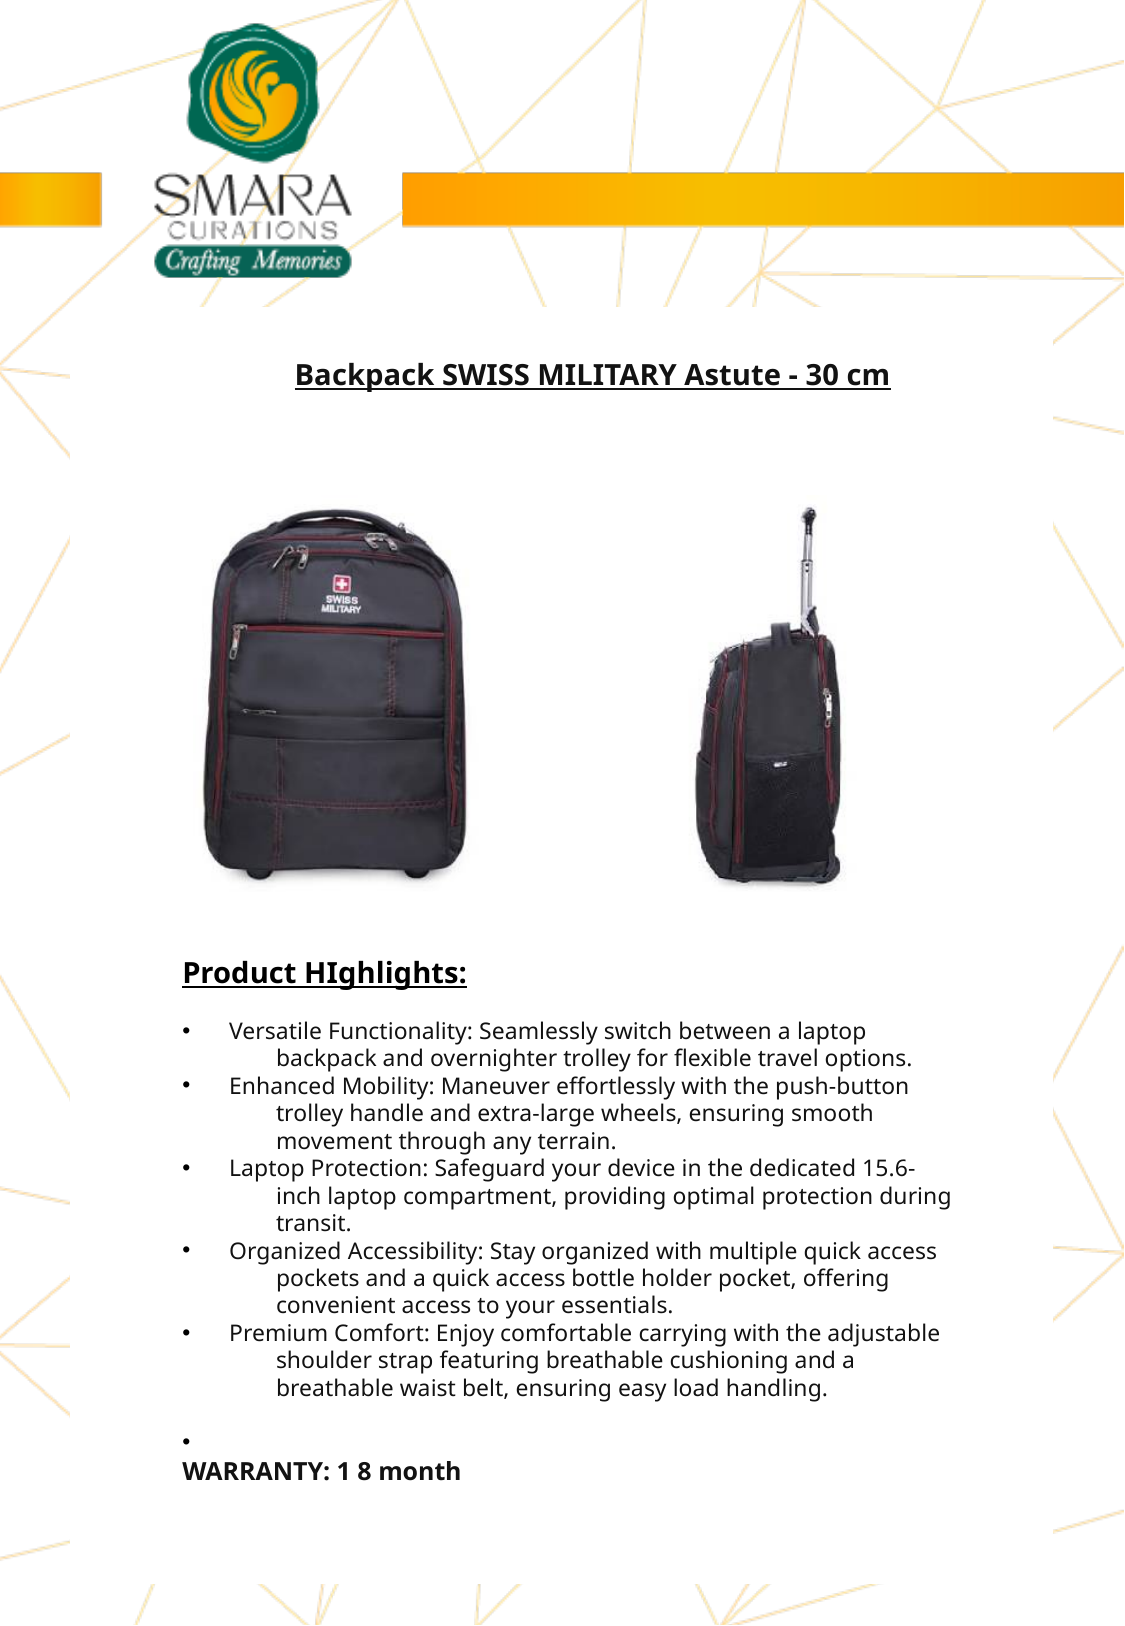

Backpack SWISS MILITARY Astute - 30 cm
Product HIghlights:
Versatile Functionality: Seamlessly switch between a laptop backpack and overnighter trolley for flexible travel options.
Enhanced Mobility: Maneuver effortlessly with the push-button trolley handle and extra-large wheels, ensuring smooth movement through any terrain.
Laptop Protection: Safeguard your device in the dedicated 15.6-inch laptop compartment, providing optimal protection during transit.
Organized Accessibility: Stay organized with multiple quick access pockets and a quick access bottle holder pocket, offering convenient access to your essentials.
Premium Comfort: Enjoy comfortable carrying with the adjustable shoulder strap featuring breathable cushioning and a breathable waist belt, ensuring easy load handling.
WARRANTY: 1 8 month